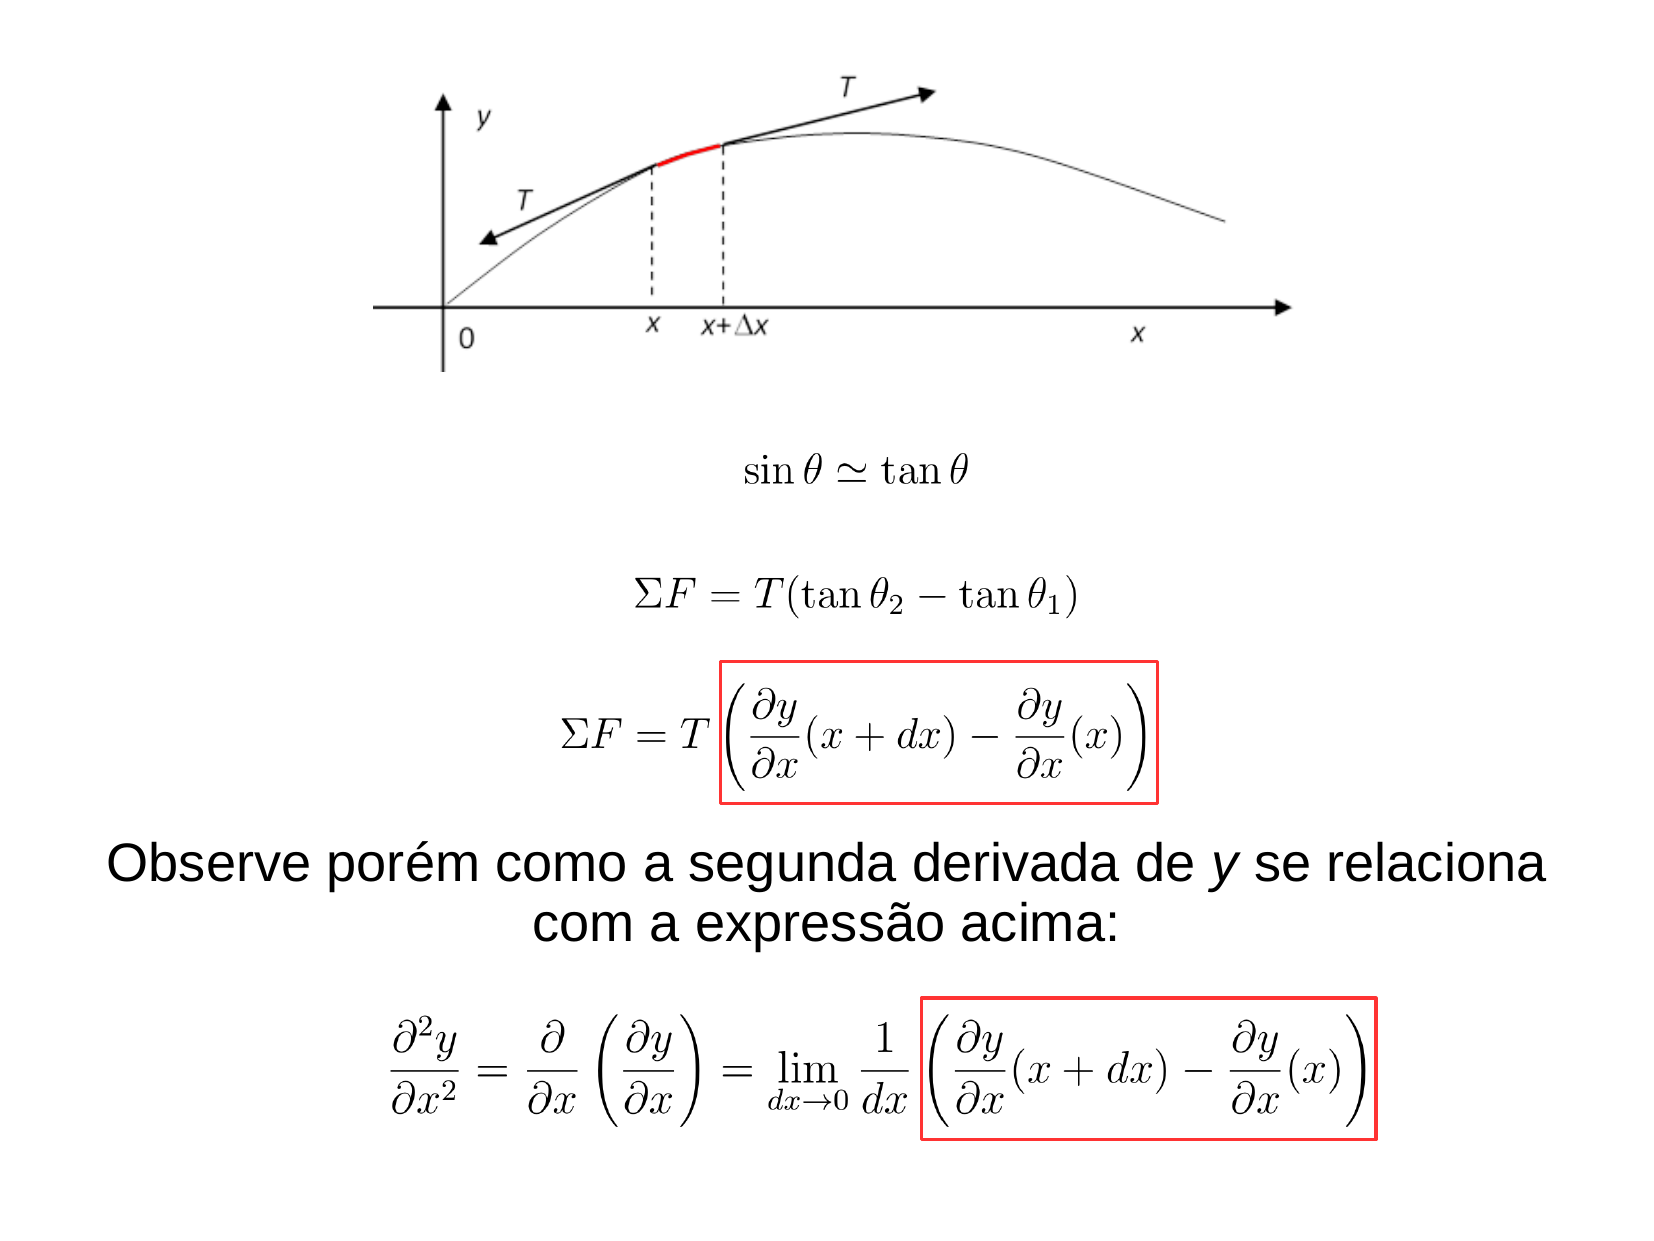

# Observe porém como a segunda derivada de y se relaciona com a expressão acima: